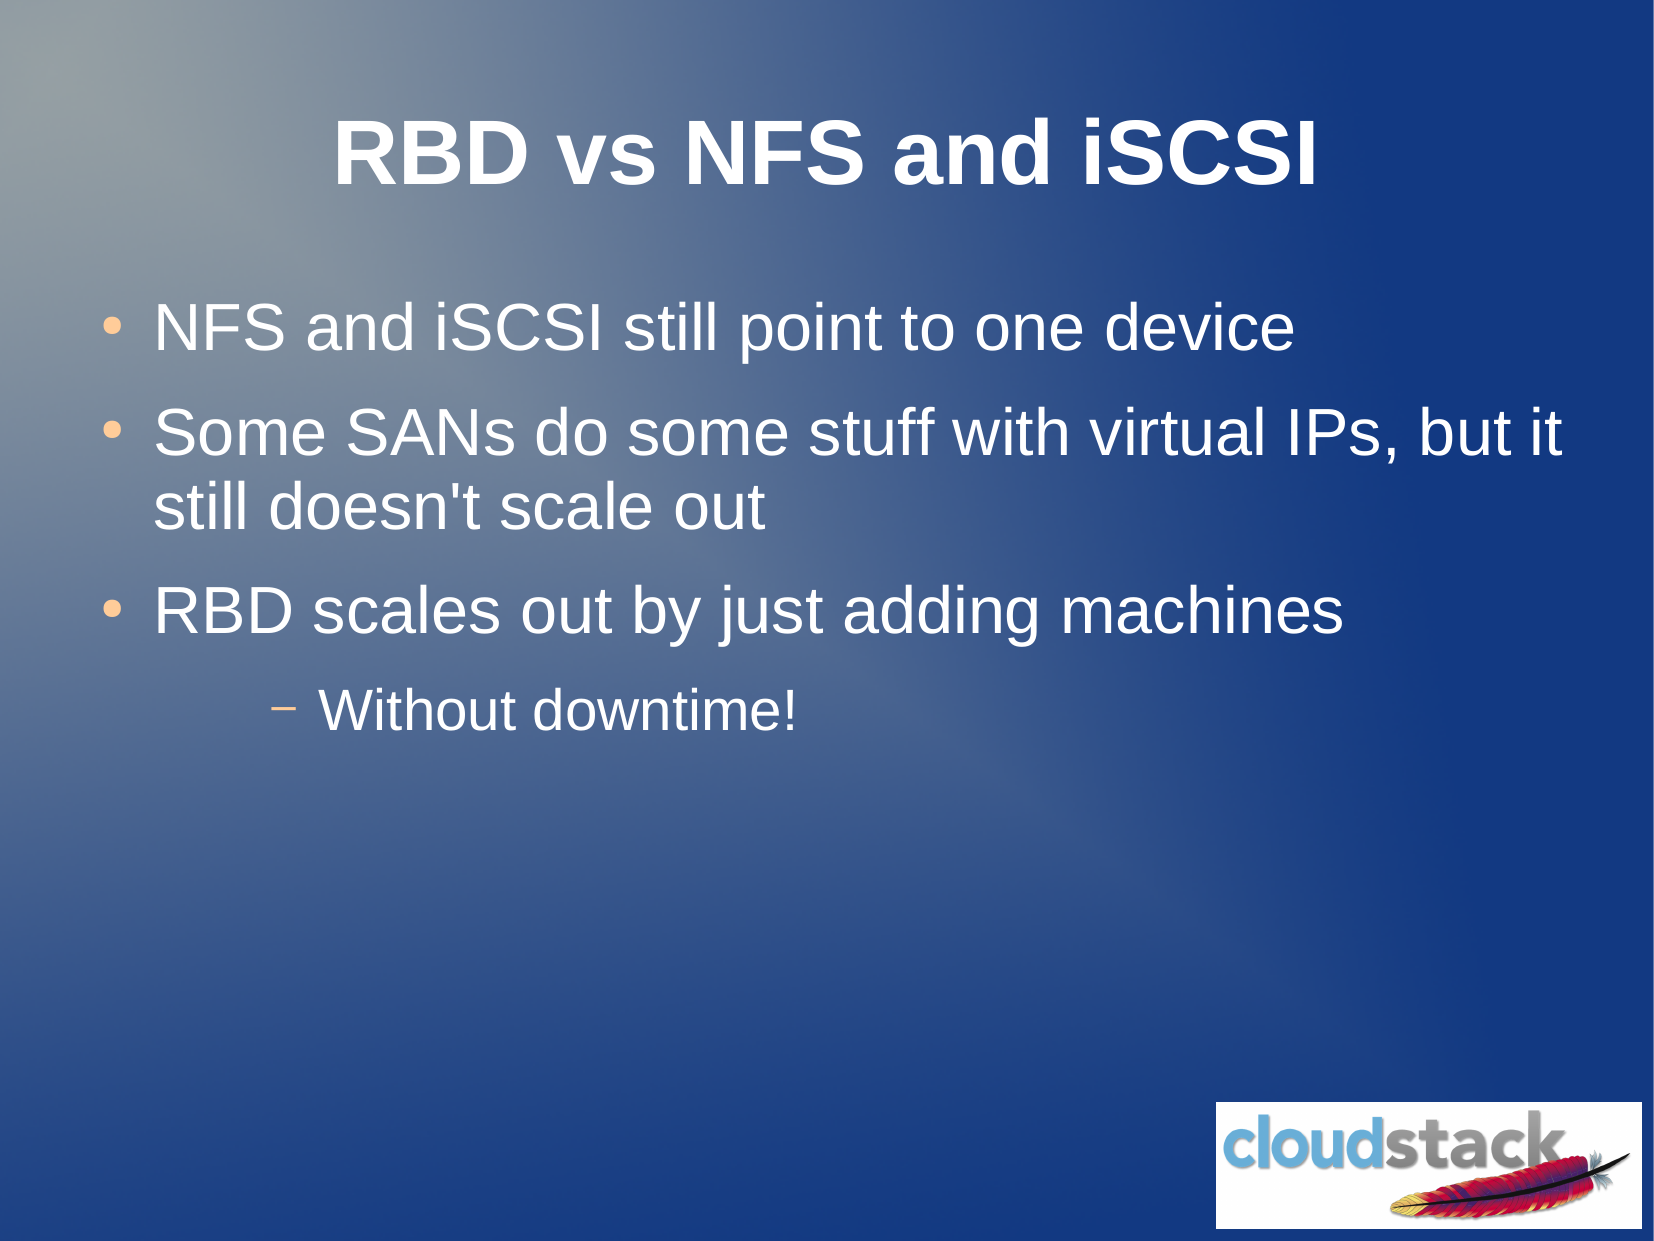

# RBD vs NFS and iSCSI
NFS and iSCSI still point to one device
Some SANs do some stuff with virtual IPs, but it still doesn't scale out
RBD scales out by just adding machines
Without downtime!